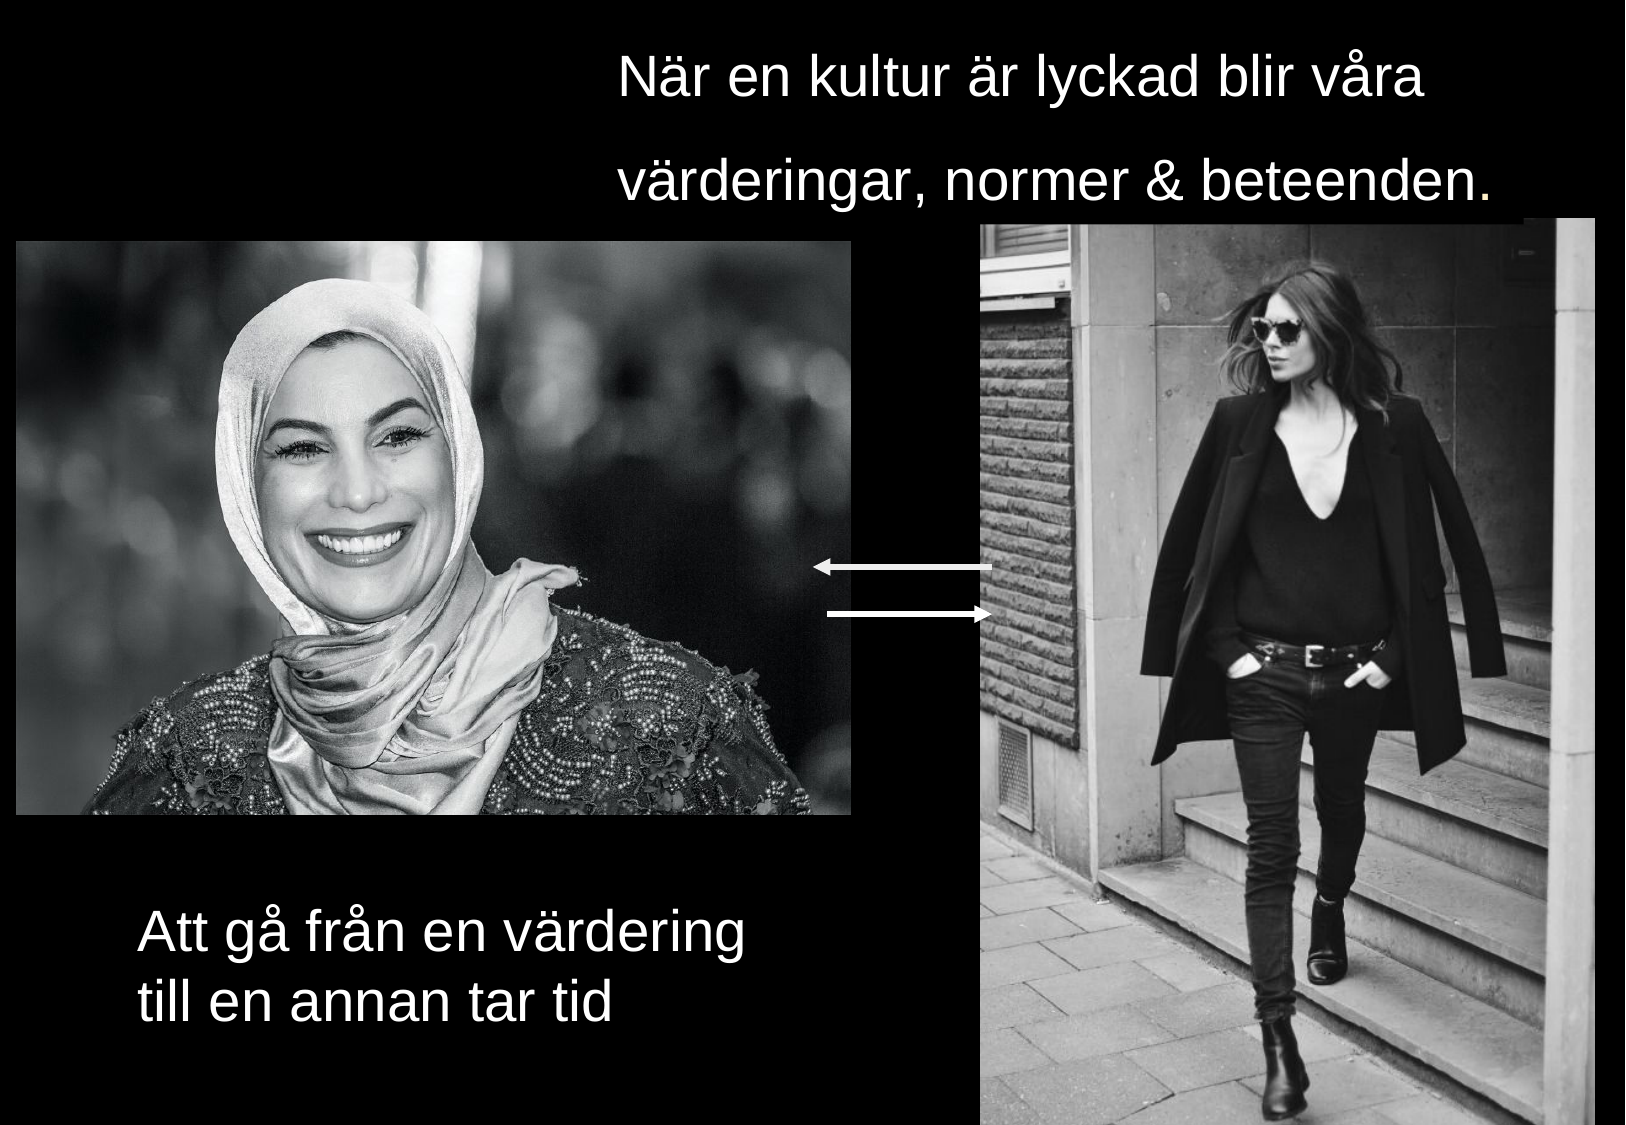

När en kultur är lyckad blir våra värderingar, normer & beteenden.
Att gå från en värdering
till en annan tar tid